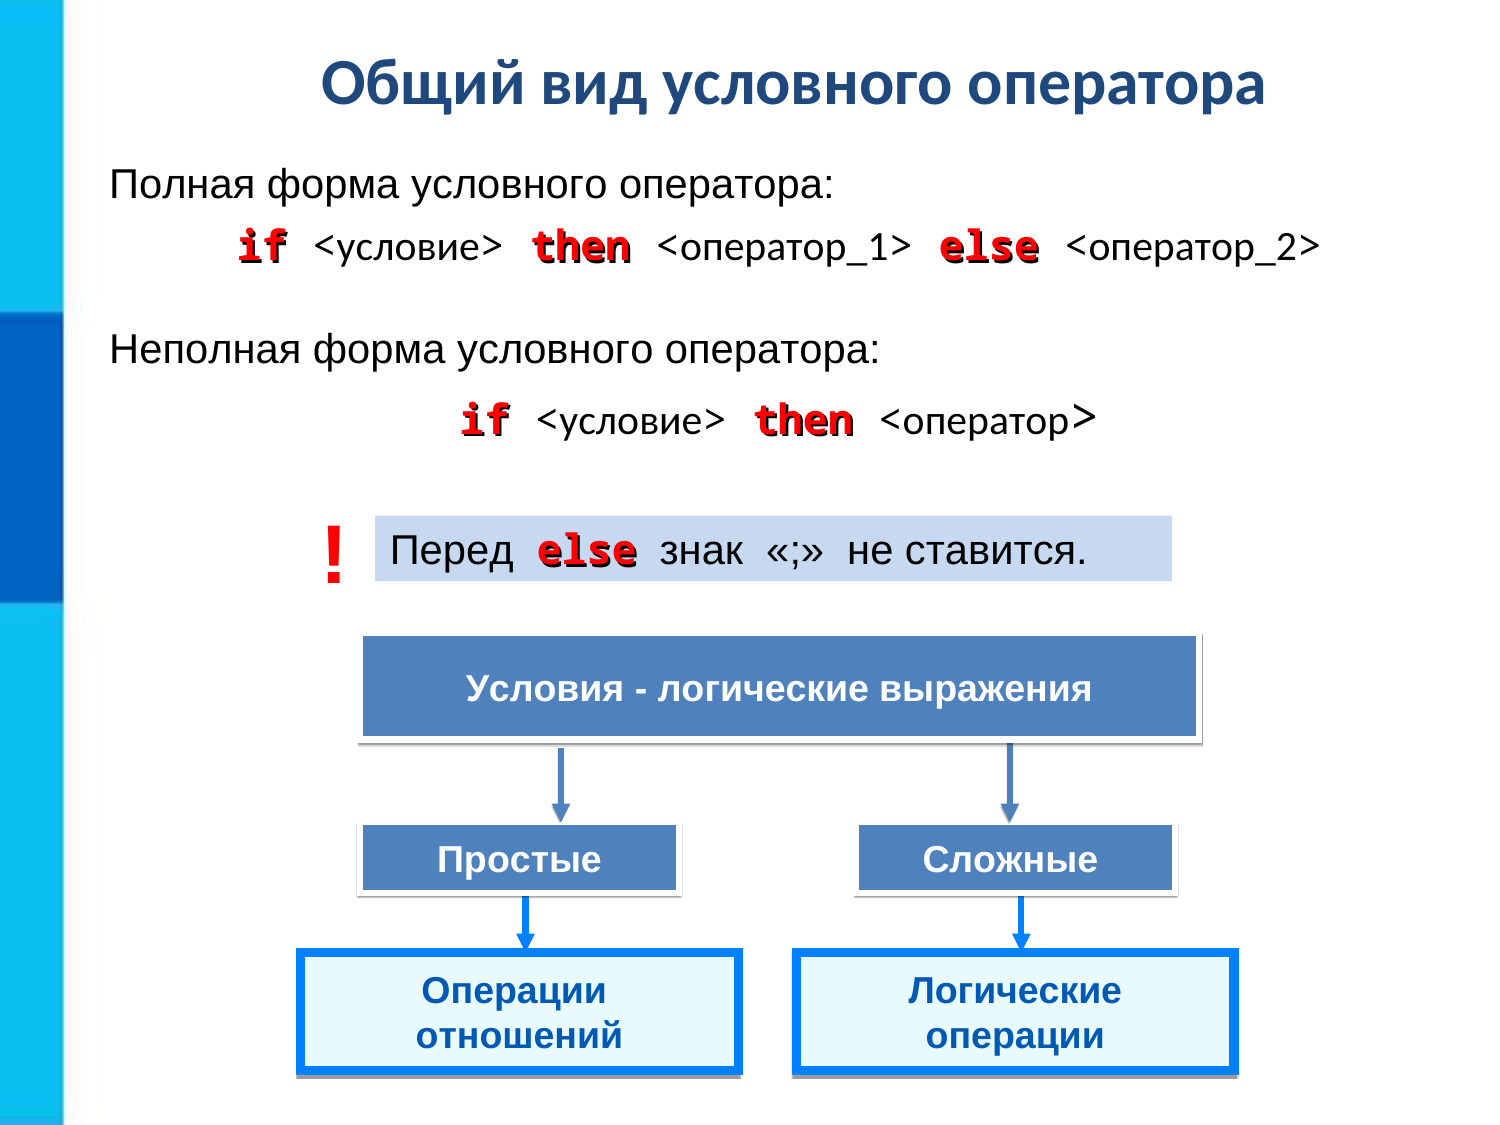

Общий вид условного оператора
Полная форма условного оператора:
if <условие> then <оператор_1> else <оператор_2>
Неполная форма условного оператора:
if <условие> then <оператор>
!
Перед else знак «;» не ставится.
Условия - логические выражения
Простые
Сложные
Операции
отношений
Логические
операции